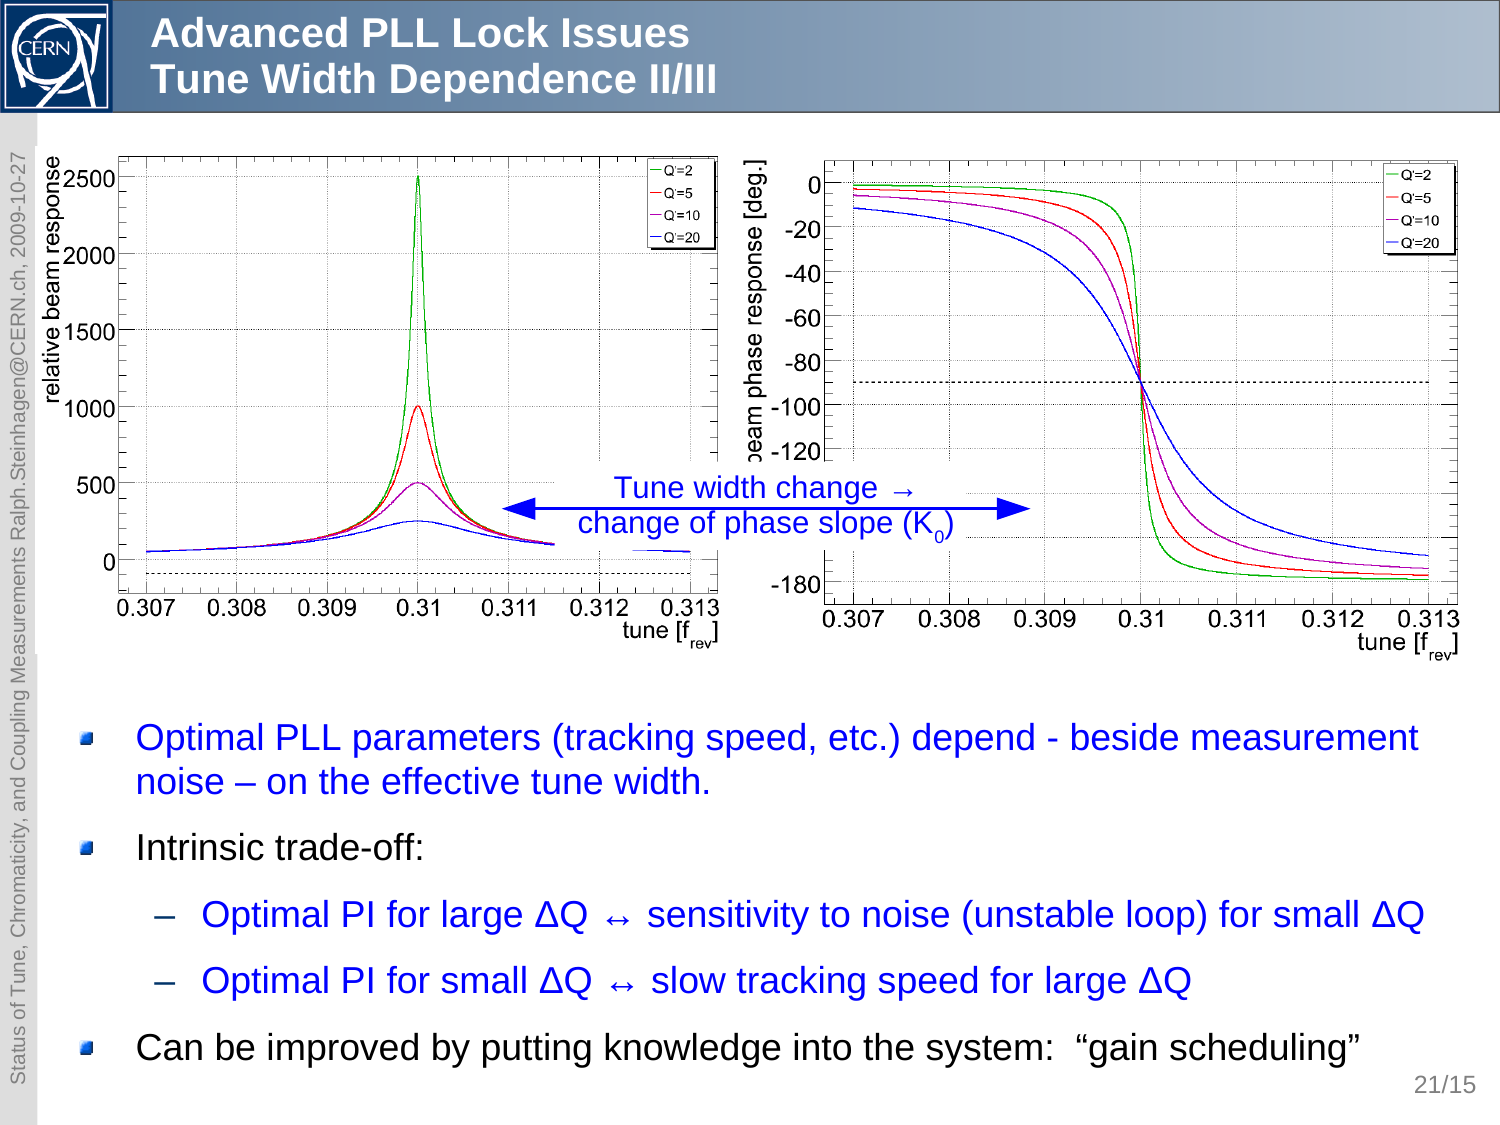

# Advanced PLL Lock Issues Tune Width Dependence II/III
Tune width change →
change of phase slope (K0)
Optimal PLL parameters (tracking speed, etc.) depend - beside measurement noise – on the effective tune width.
Intrinsic trade-off:
Optimal PI for large ΔQ ↔ sensitivity to noise (unstable loop) for small ΔQ
Optimal PI for small ΔQ ↔ slow tracking speed for large ΔQ
Can be improved by putting knowledge into the system: “gain scheduling”